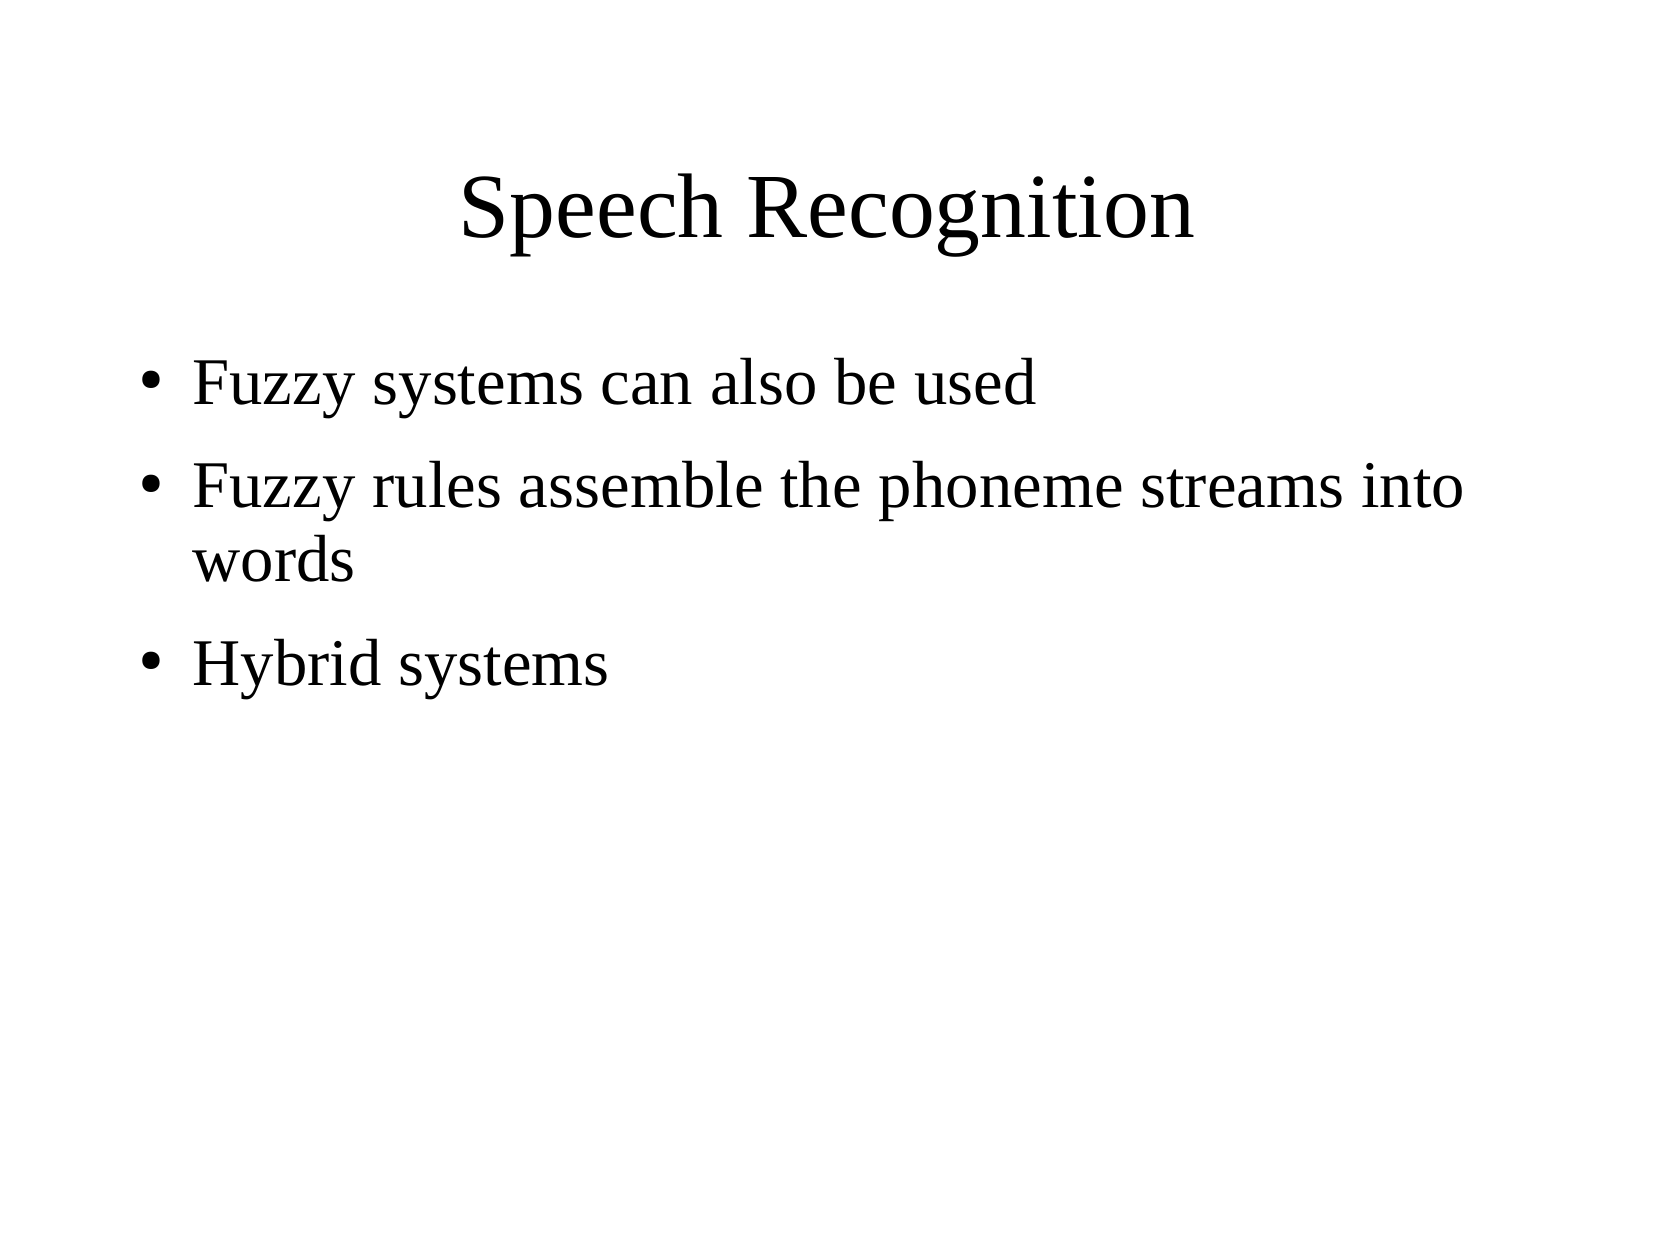

# Speech Recognition
Fuzzy systems can also be used
Fuzzy rules assemble the phoneme streams into words
Hybrid systems